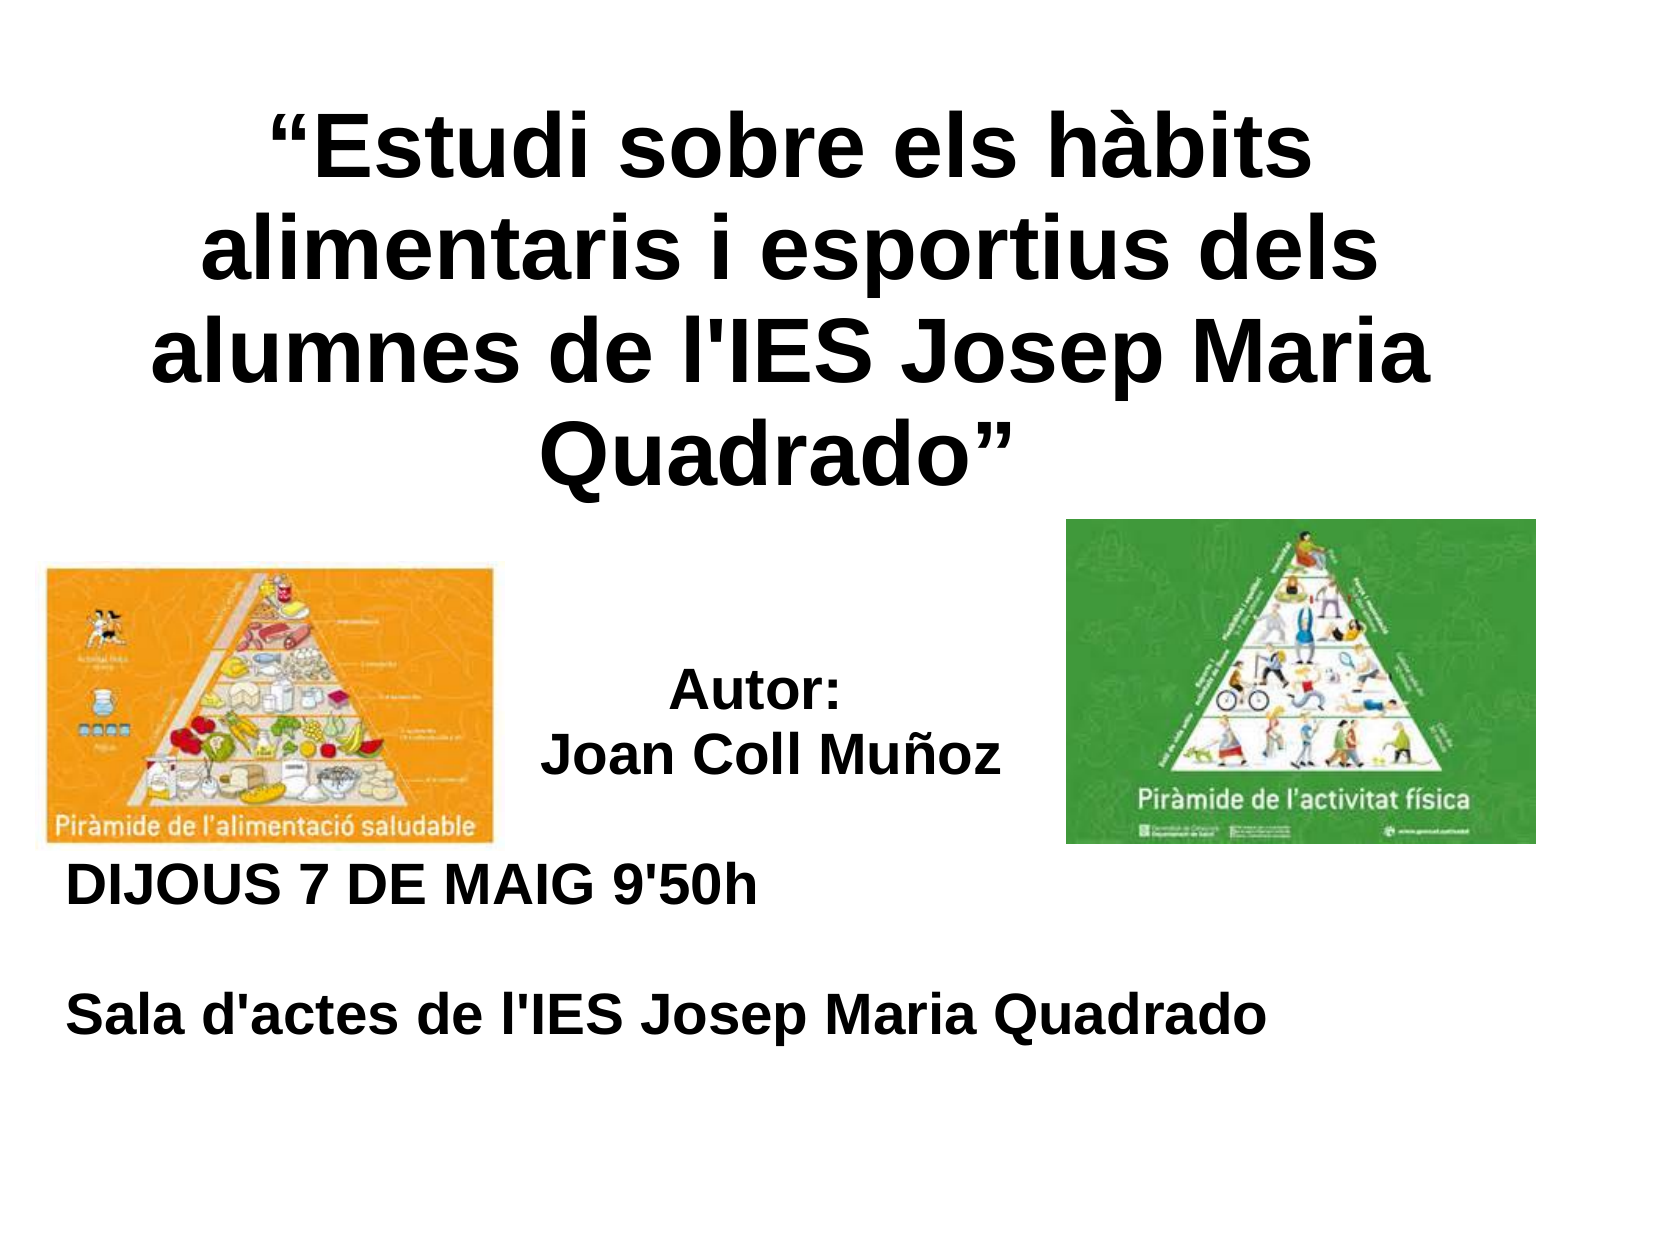

# “Estudi sobre els hàbits alimentaris i esportius dels alumnes de l'IES Josep Maria Quadrado”
Autor:
 Joan Coll Muñoz
DIJOUS 7 DE MAIG 9'50h
Sala d'actes de l'IES Josep Maria Quadrado